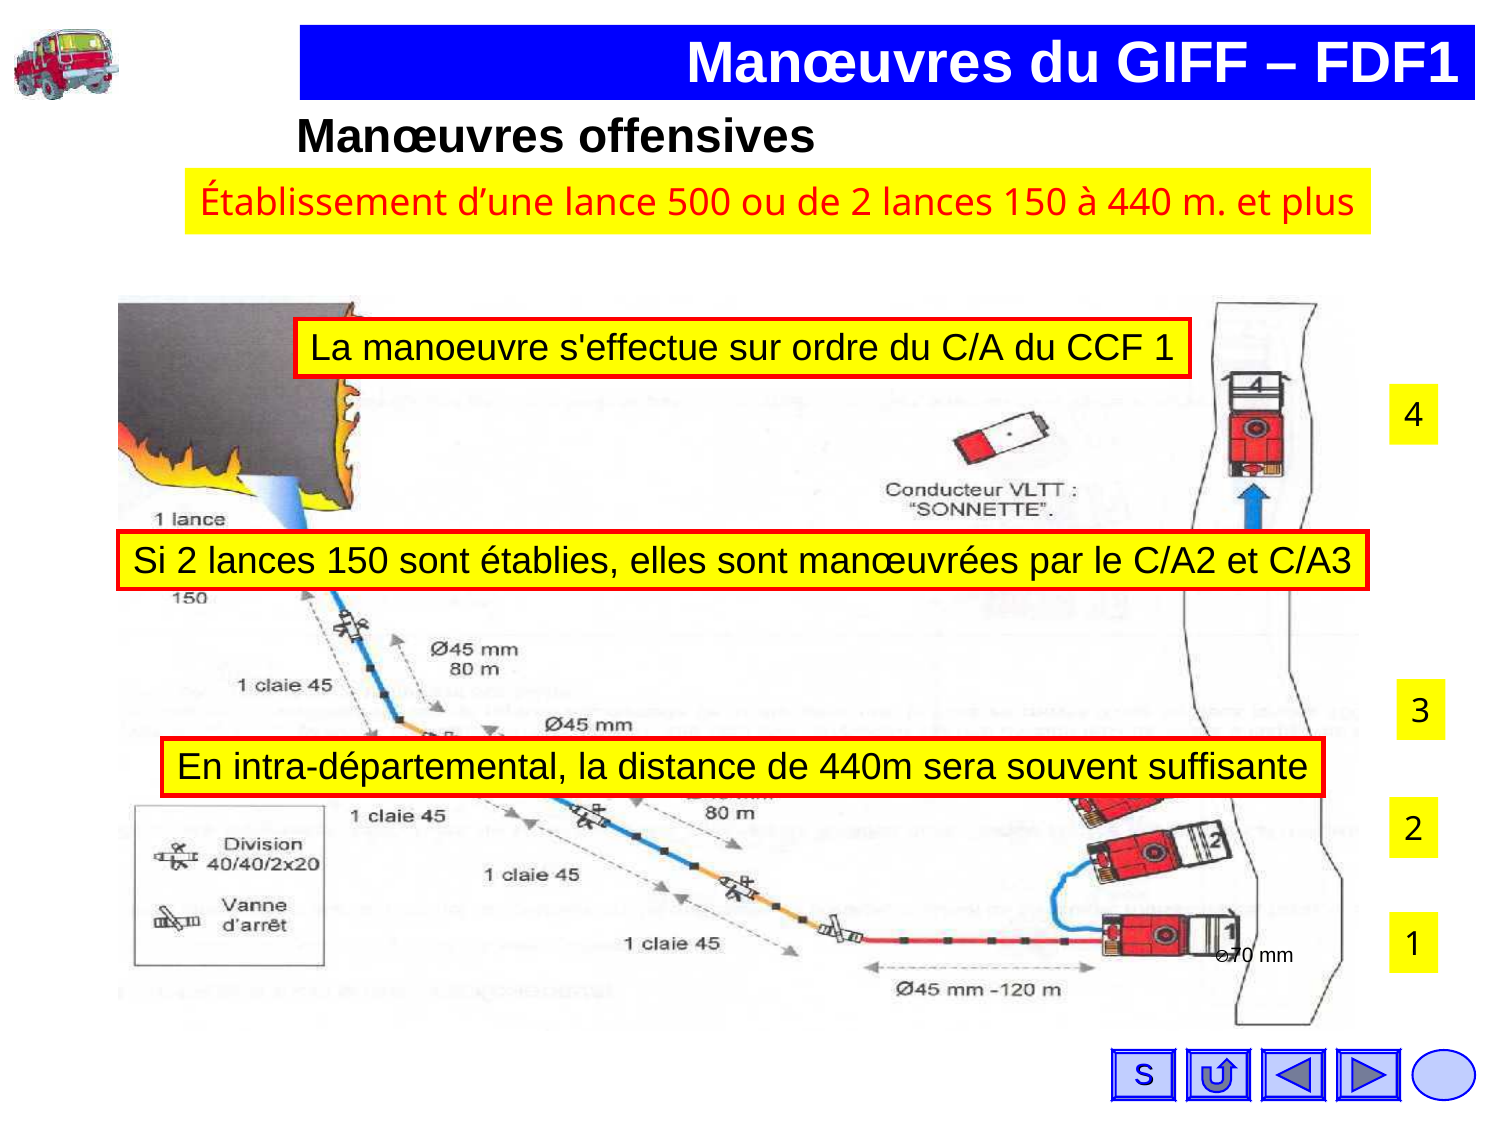

Manœuvres du GIFF – FDF1
Manœuvres offensives
Établissement d’une lance 500 ou de 2 lances 150 à 440 m. et plus
La manoeuvre s'effectue sur ordre du C/A du CCF 1
4
Si 2 lances 150 sont établies, elles sont manœuvrées par le C/A2 et C/A3
3
En intra-départemental, la distance de 440m sera souvent suffisante
2
1
70 mm